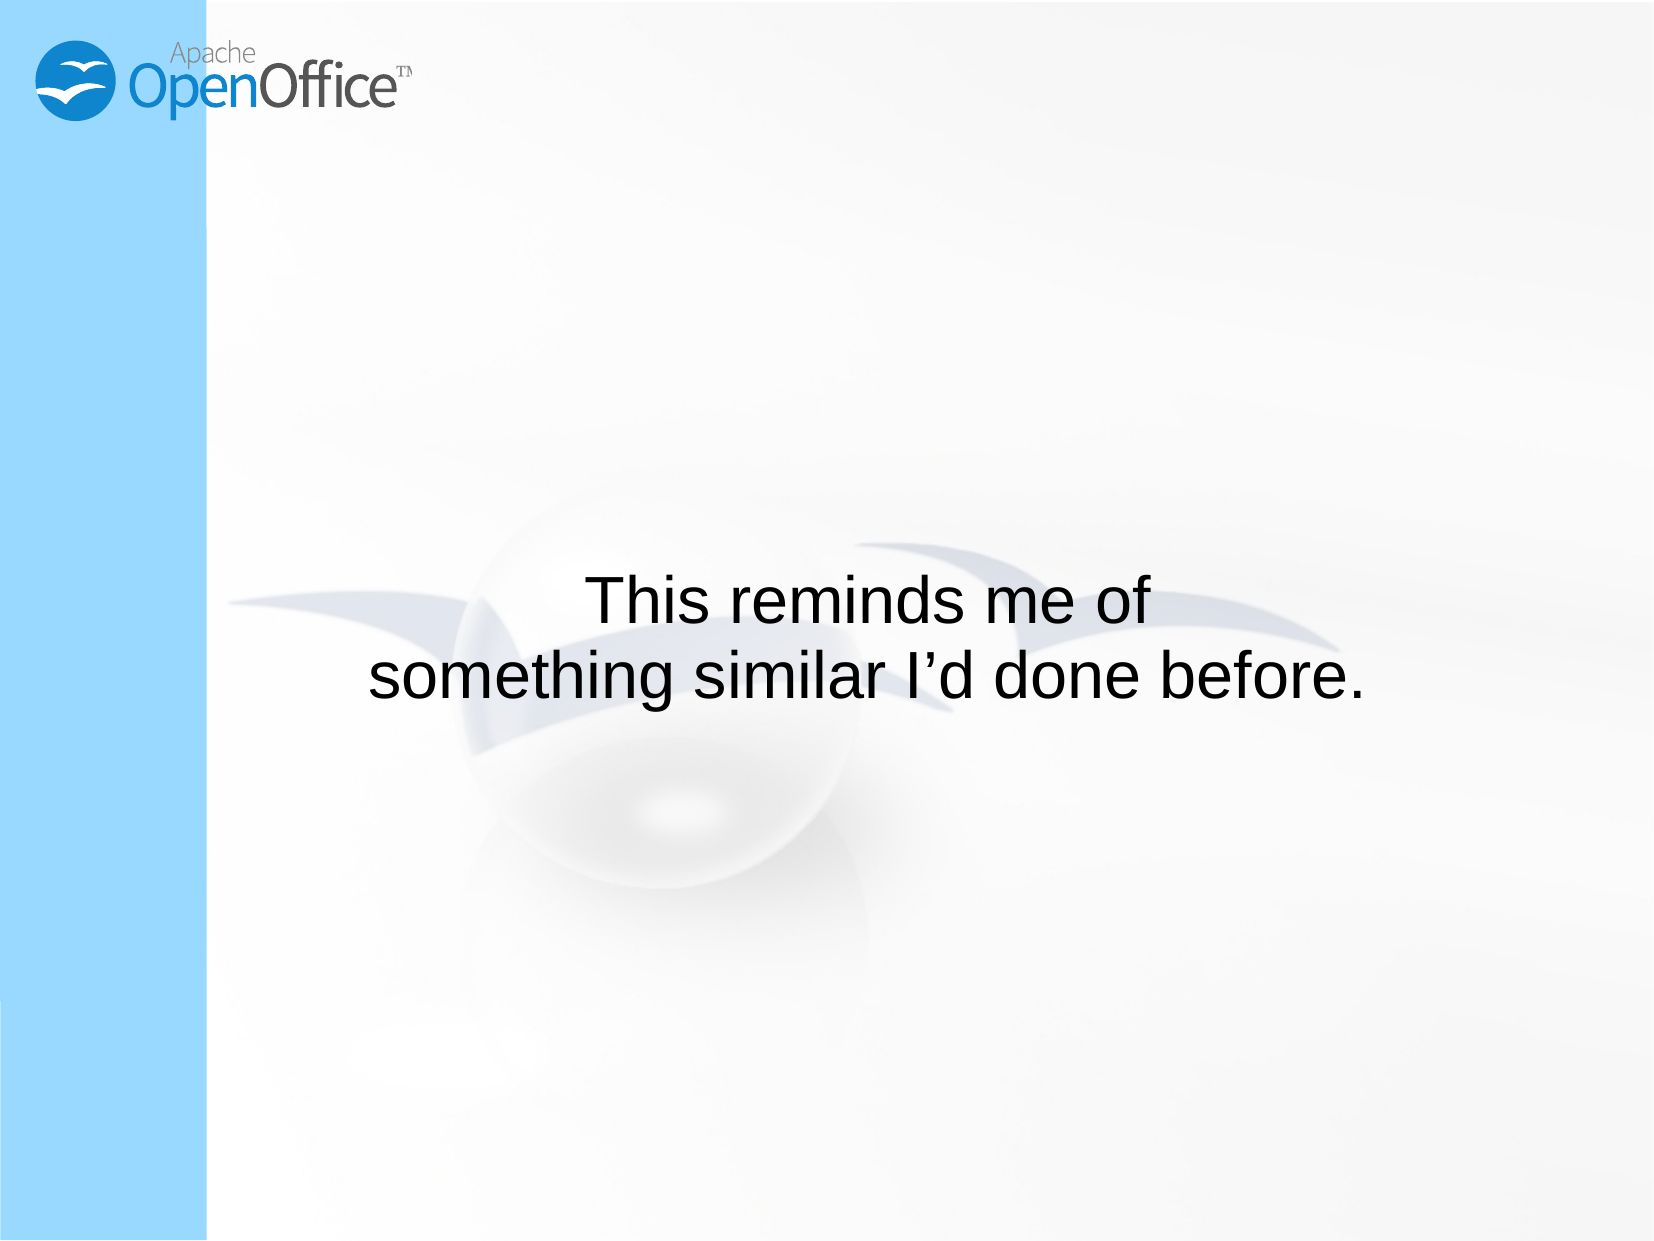

# This reminds me of
something similar I’d done before.